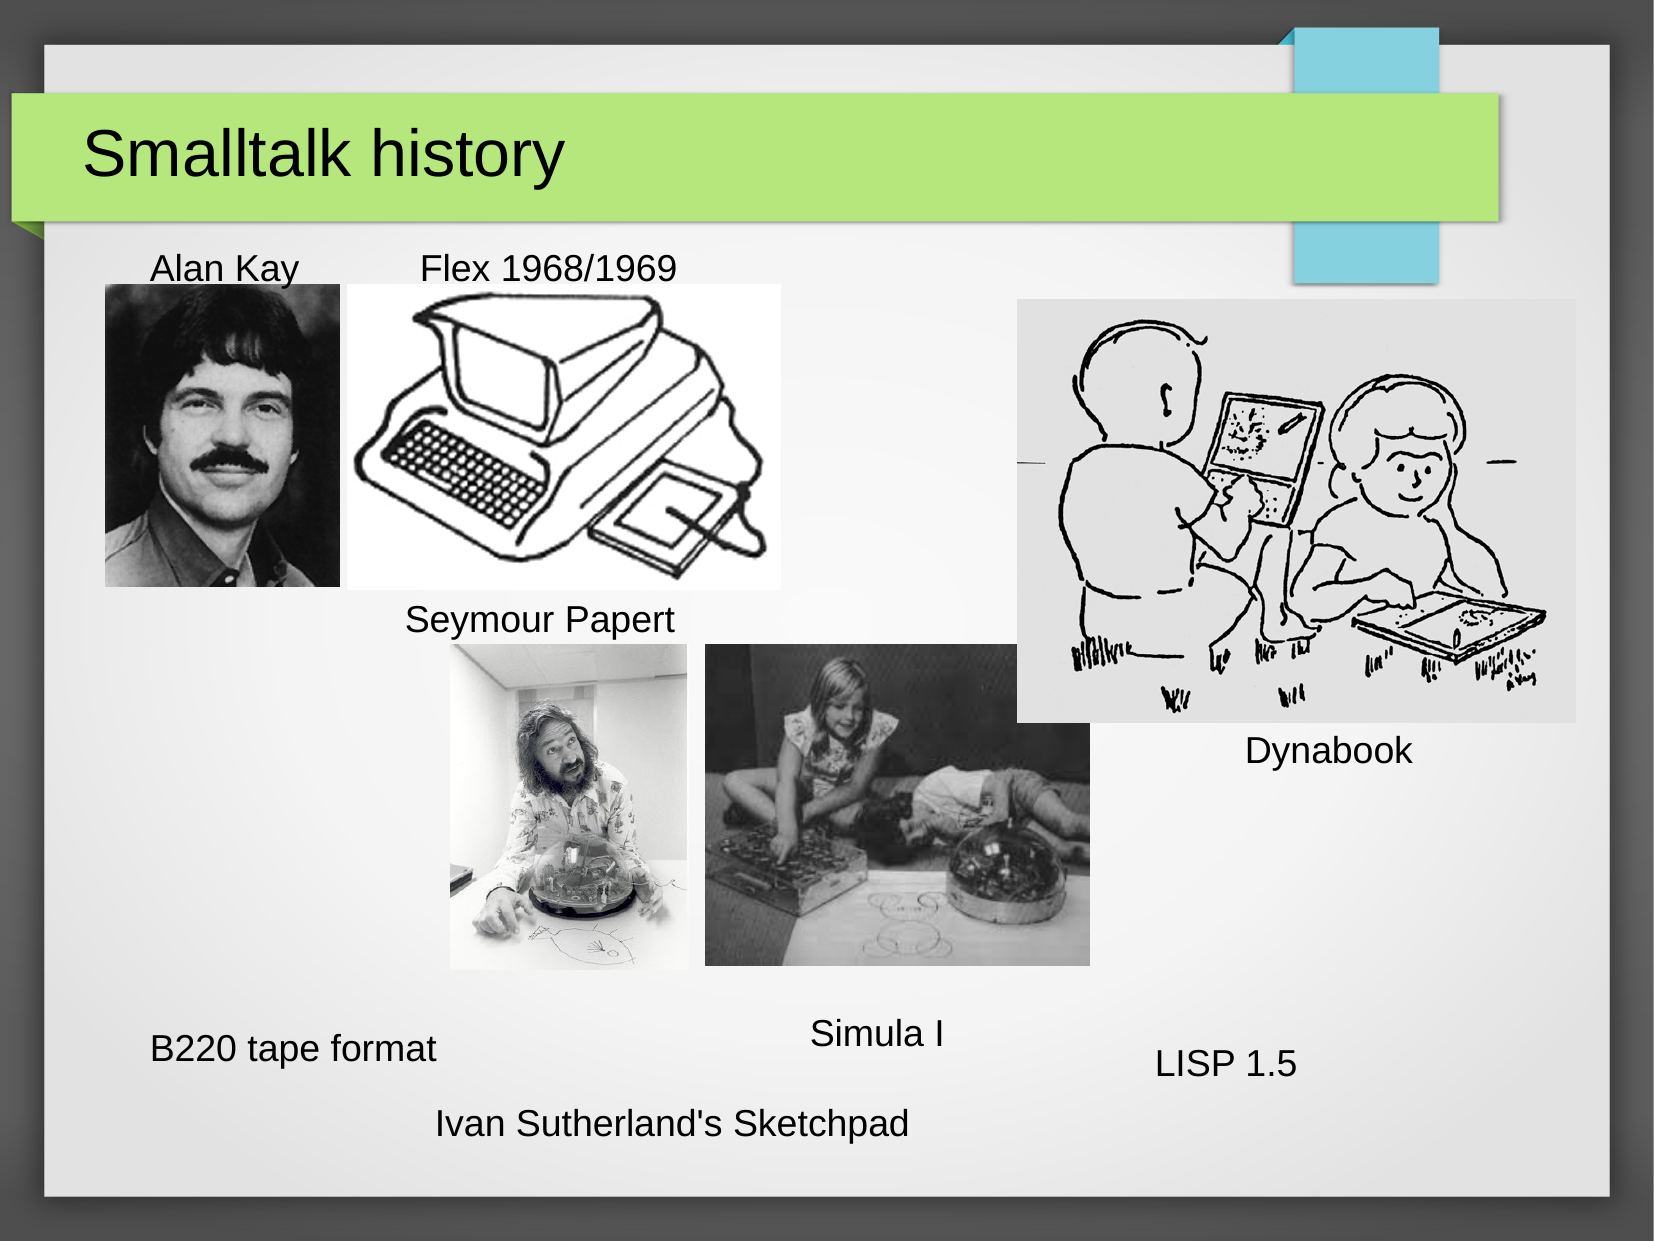

# Smalltalk history
Alan Kay
Flex 1968/1969
Seymour Papert
Dynabook
Simula I
B220 tape format
LISP 1.5
Ivan Sutherland's Sketchpad